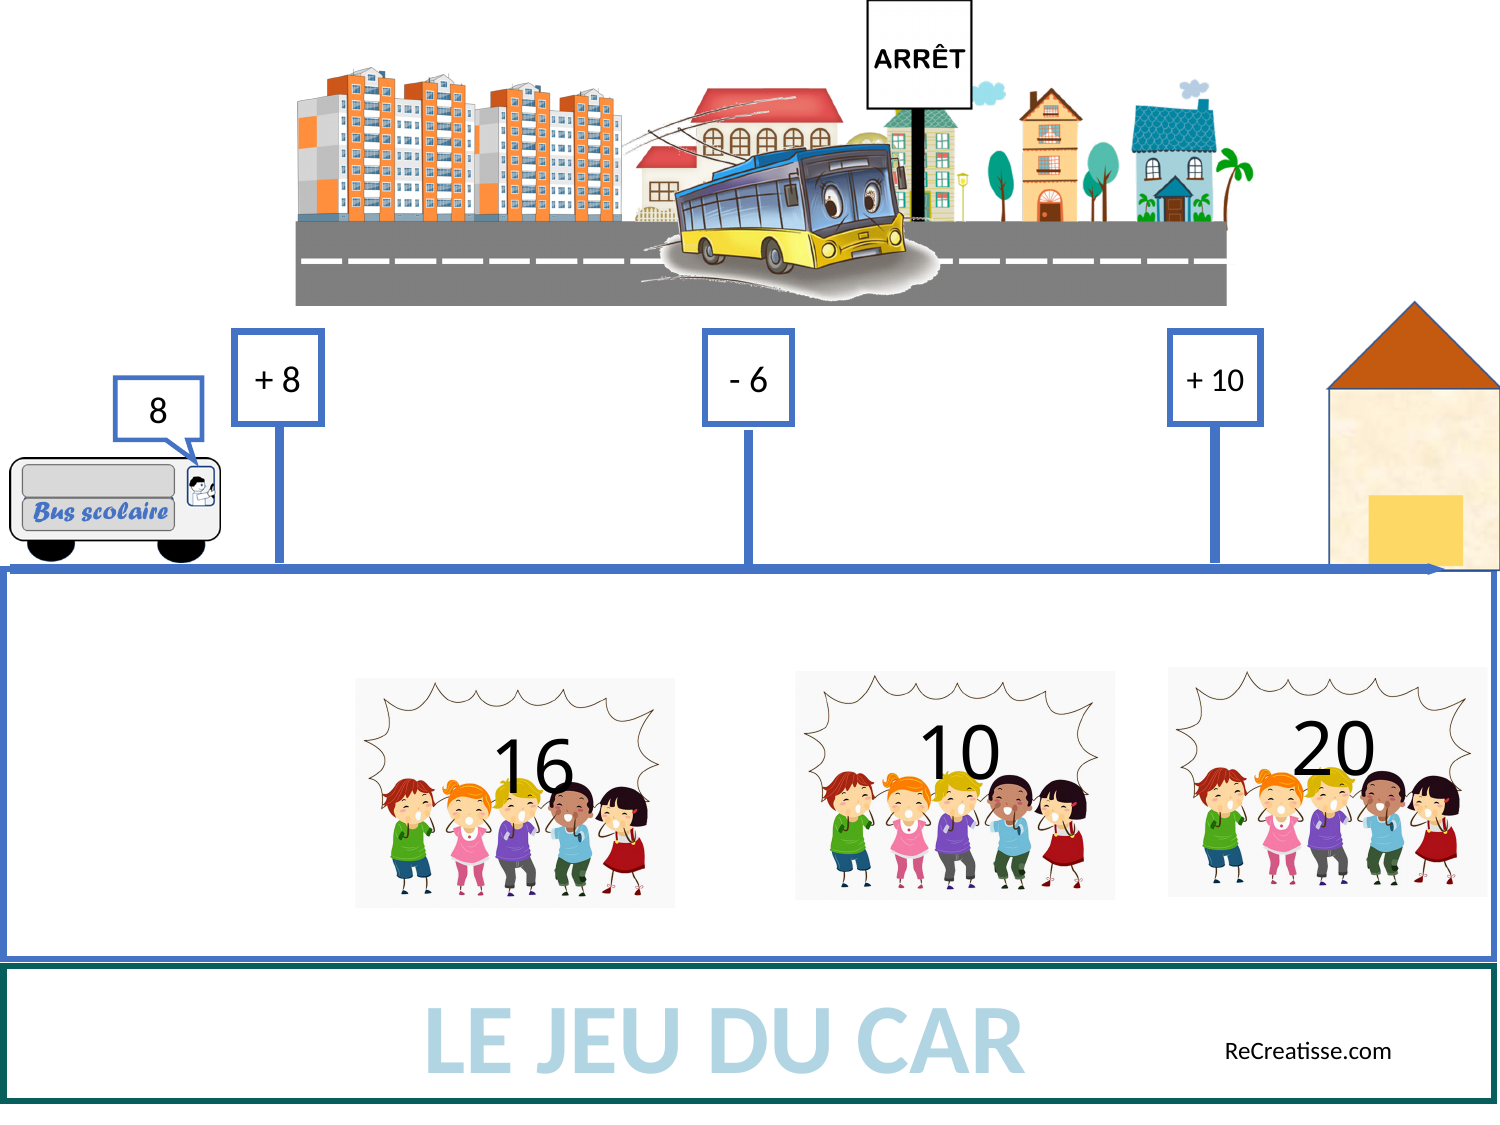

+ 8
- 6
+ 10
8
20
10
16
 LE JEU DU CAR
ReCreatisse.com